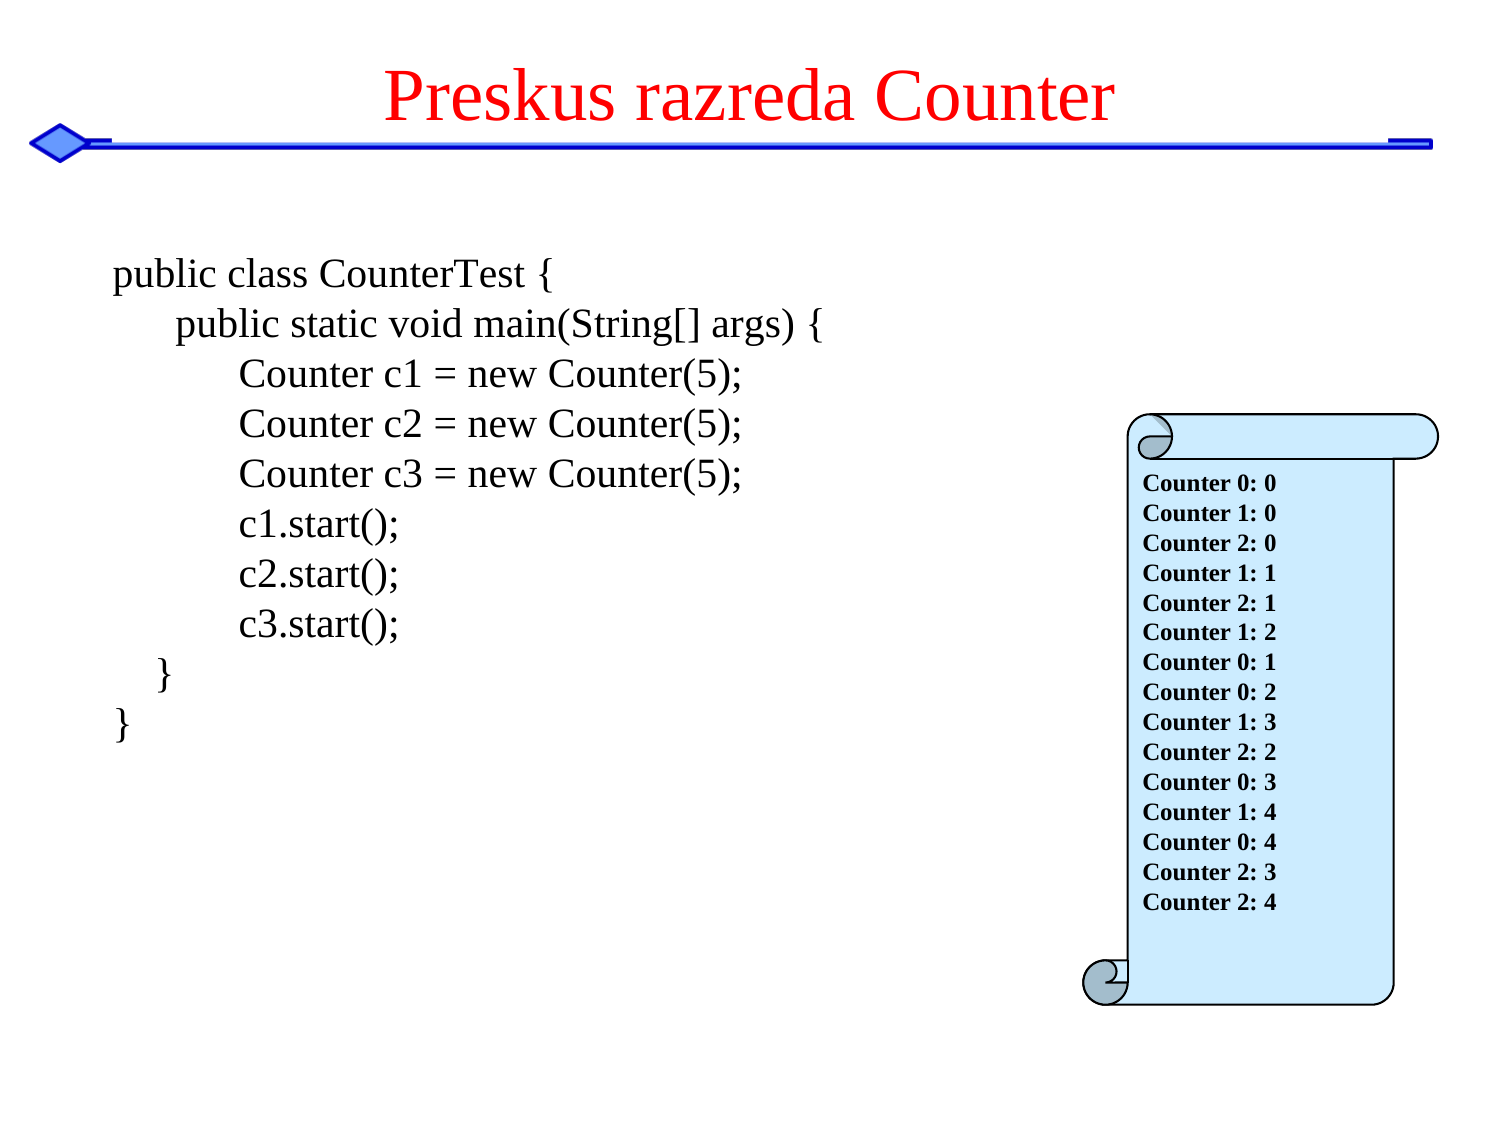

# Preskus razreda Counter
public class CounterTest {
 public static void main(String[] args) {
 Counter c1 = new Counter(5);
 Counter c2 = new Counter(5);
 Counter c3 = new Counter(5);
 c1.start();
 c2.start();
 c3.start();
 }
}
Counter 0: 0
Counter 1: 0
Counter 2: 0
Counter 1: 1
Counter 2: 1
Counter 1: 2
Counter 0: 1
Counter 0: 2
Counter 1: 3
Counter 2: 2
Counter 0: 3
Counter 1: 4
Counter 0: 4
Counter 2: 3
Counter 2: 4